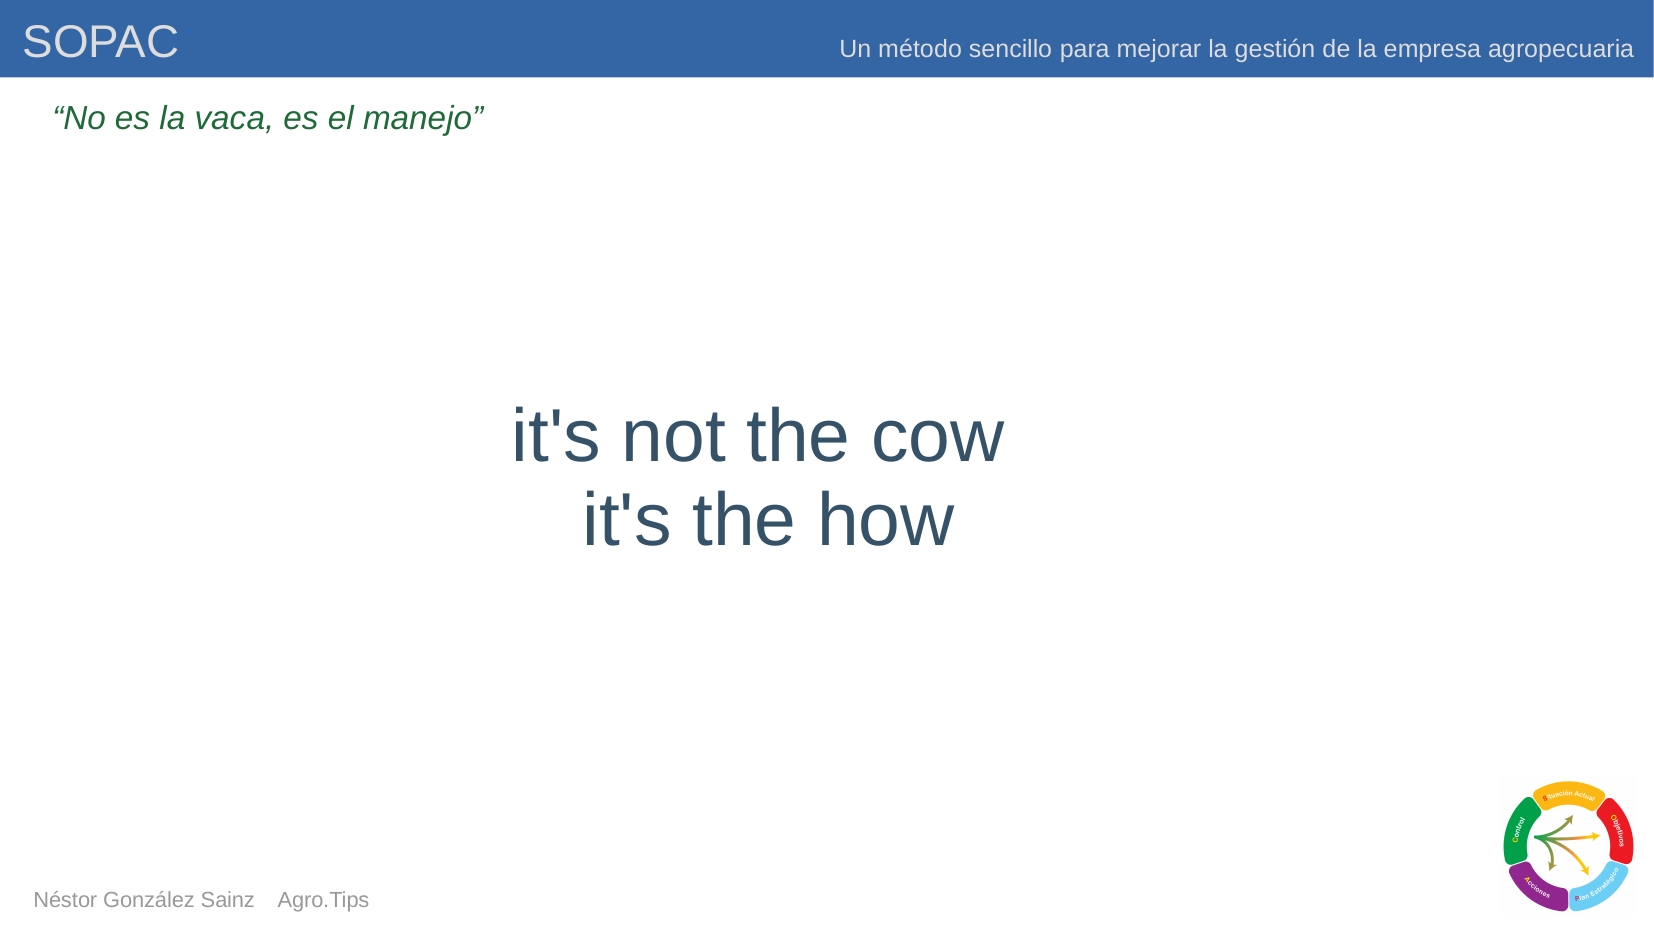

“No es la vaca, es el manejo”
it's not the cow
it's the how